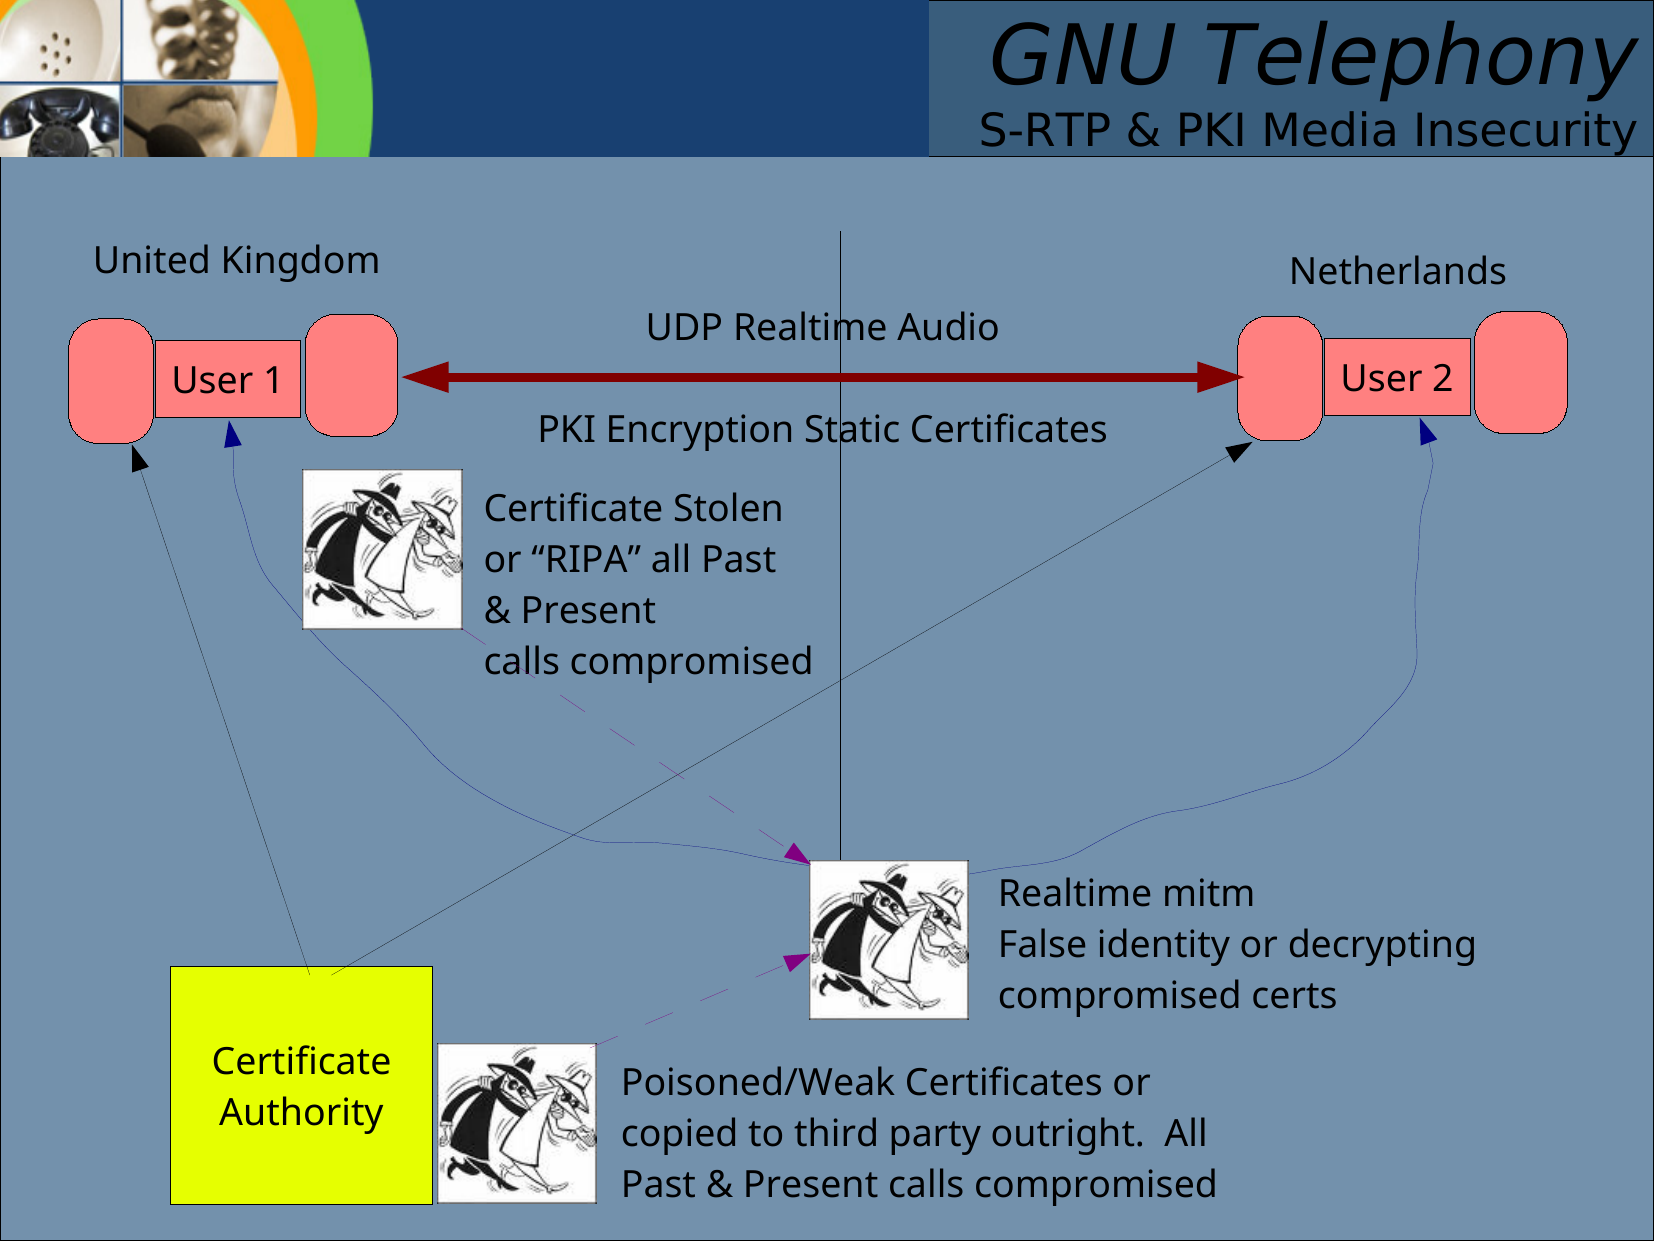

GNU Telephony
S-RTP & PKI Media Insecurity
United Kingdom
Netherlands
#
User 2
User 1
UDP Realtime Audio
PKI Encryption Static Certificates
Certificate Stolen
or “RIPA” all Past
& Present
calls compromised
Realtime mitm
False identity or decrypting
compromised certs
Certificate
Authority
Poisoned/Weak Certificates or
copied to third party outright. All
Past & Present calls compromised